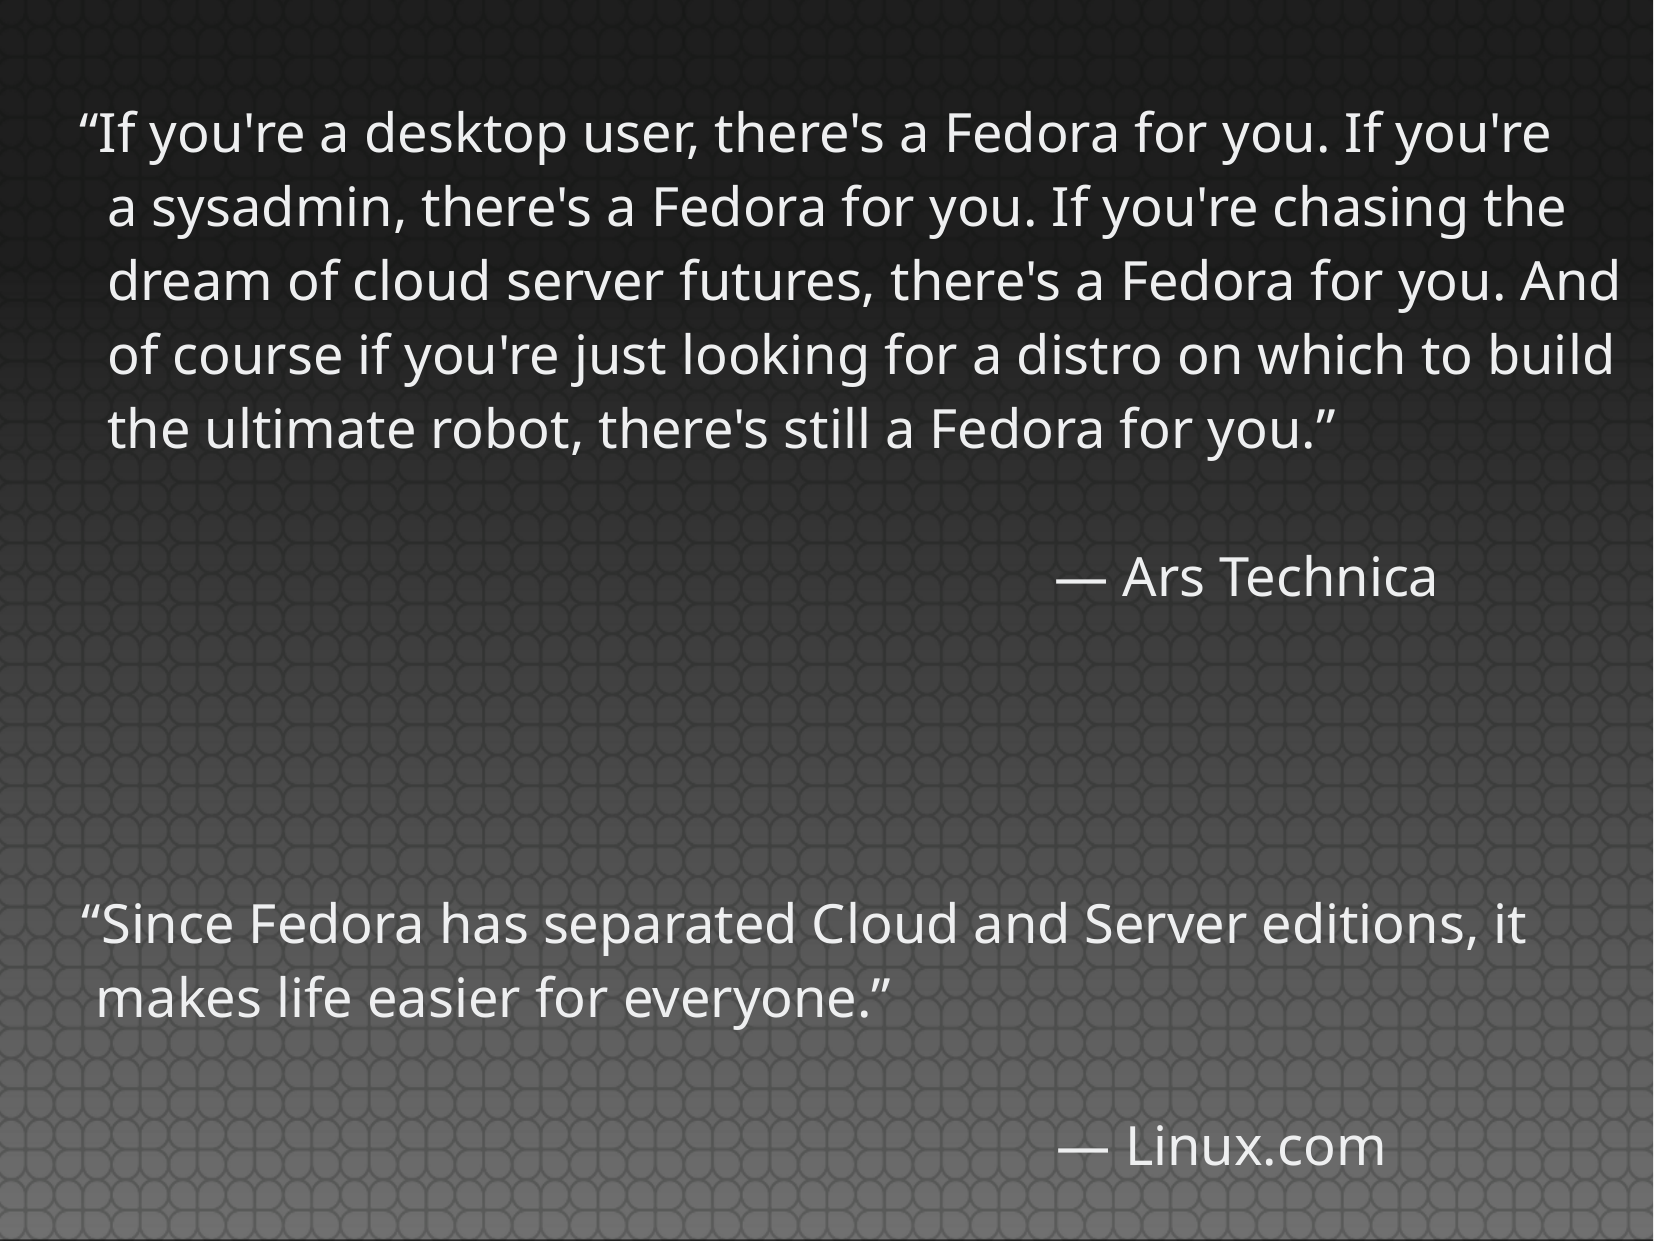

“If you're a desktop user, there's a Fedora for you. If you're
 a sysadmin, there's a Fedora for you. If you're chasing the
 dream of cloud server futures, there's a Fedora for you. And
 of course if you're just looking for a distro on which to build
 the ultimate robot, there's still a Fedora for you.”
													— Ars Technica
“Since Fedora has separated Cloud and Server editions, it
 makes life easier for everyone.”
													— Linux.com